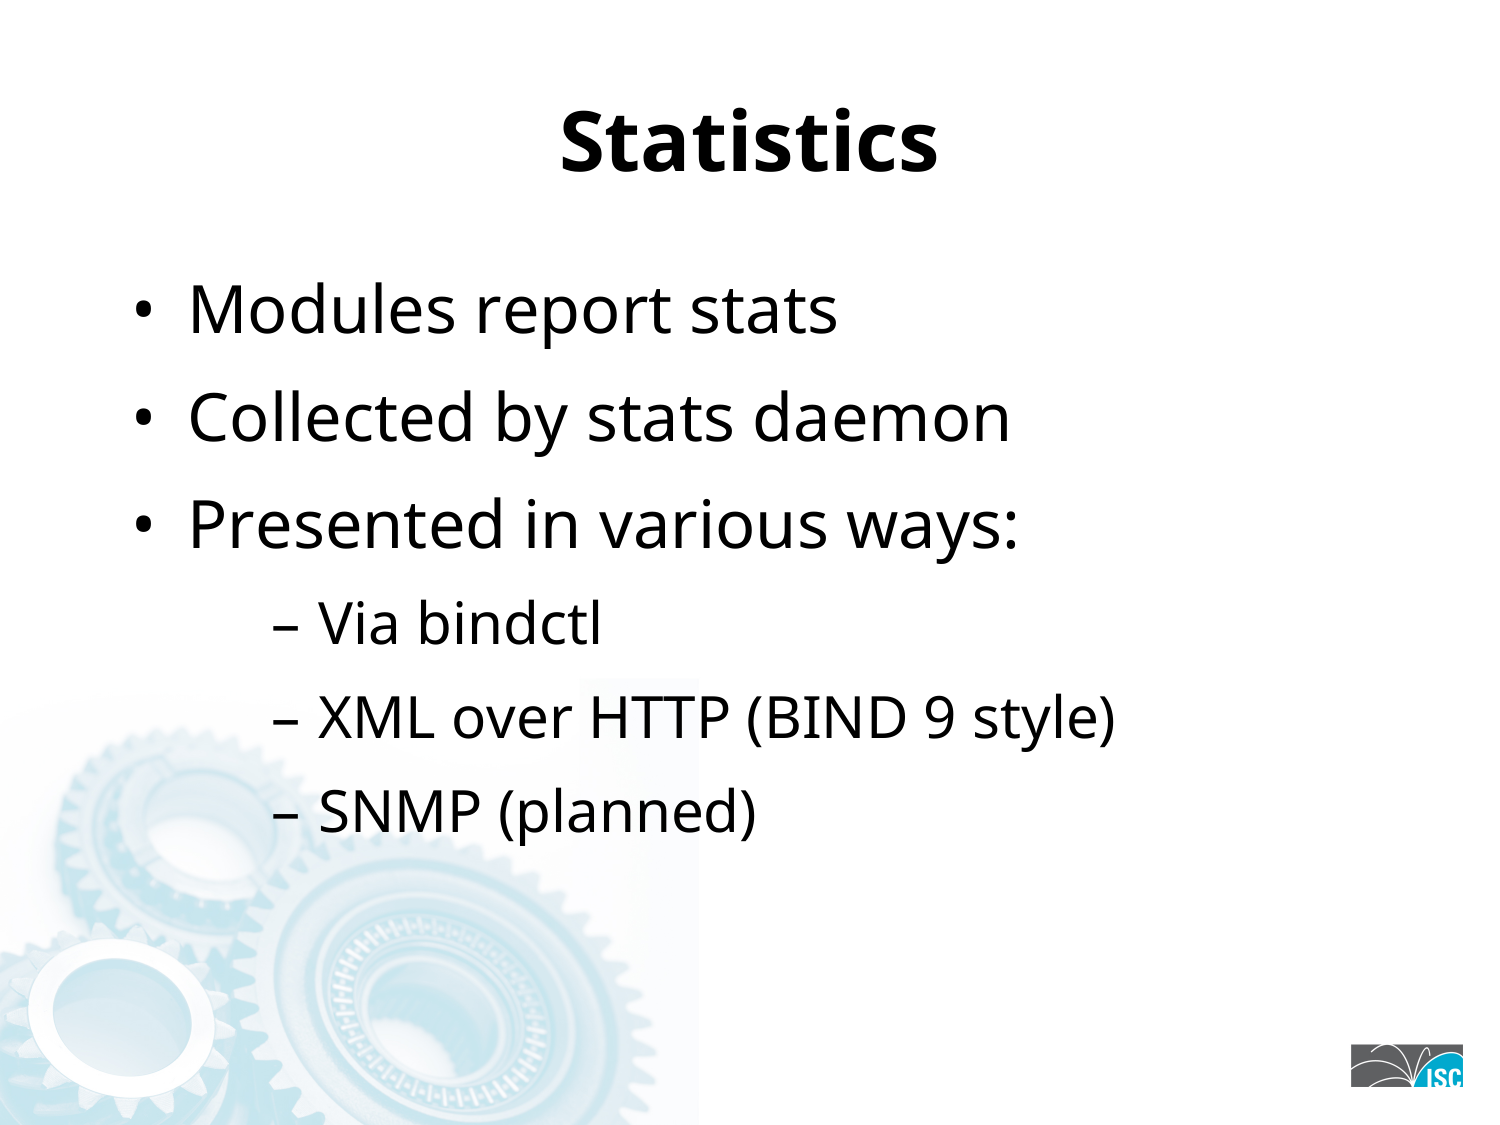

# Statistics
Modules report stats
Collected by stats daemon
Presented in various ways:
Via bindctl
XML over HTTP (BIND 9 style)
SNMP (planned)